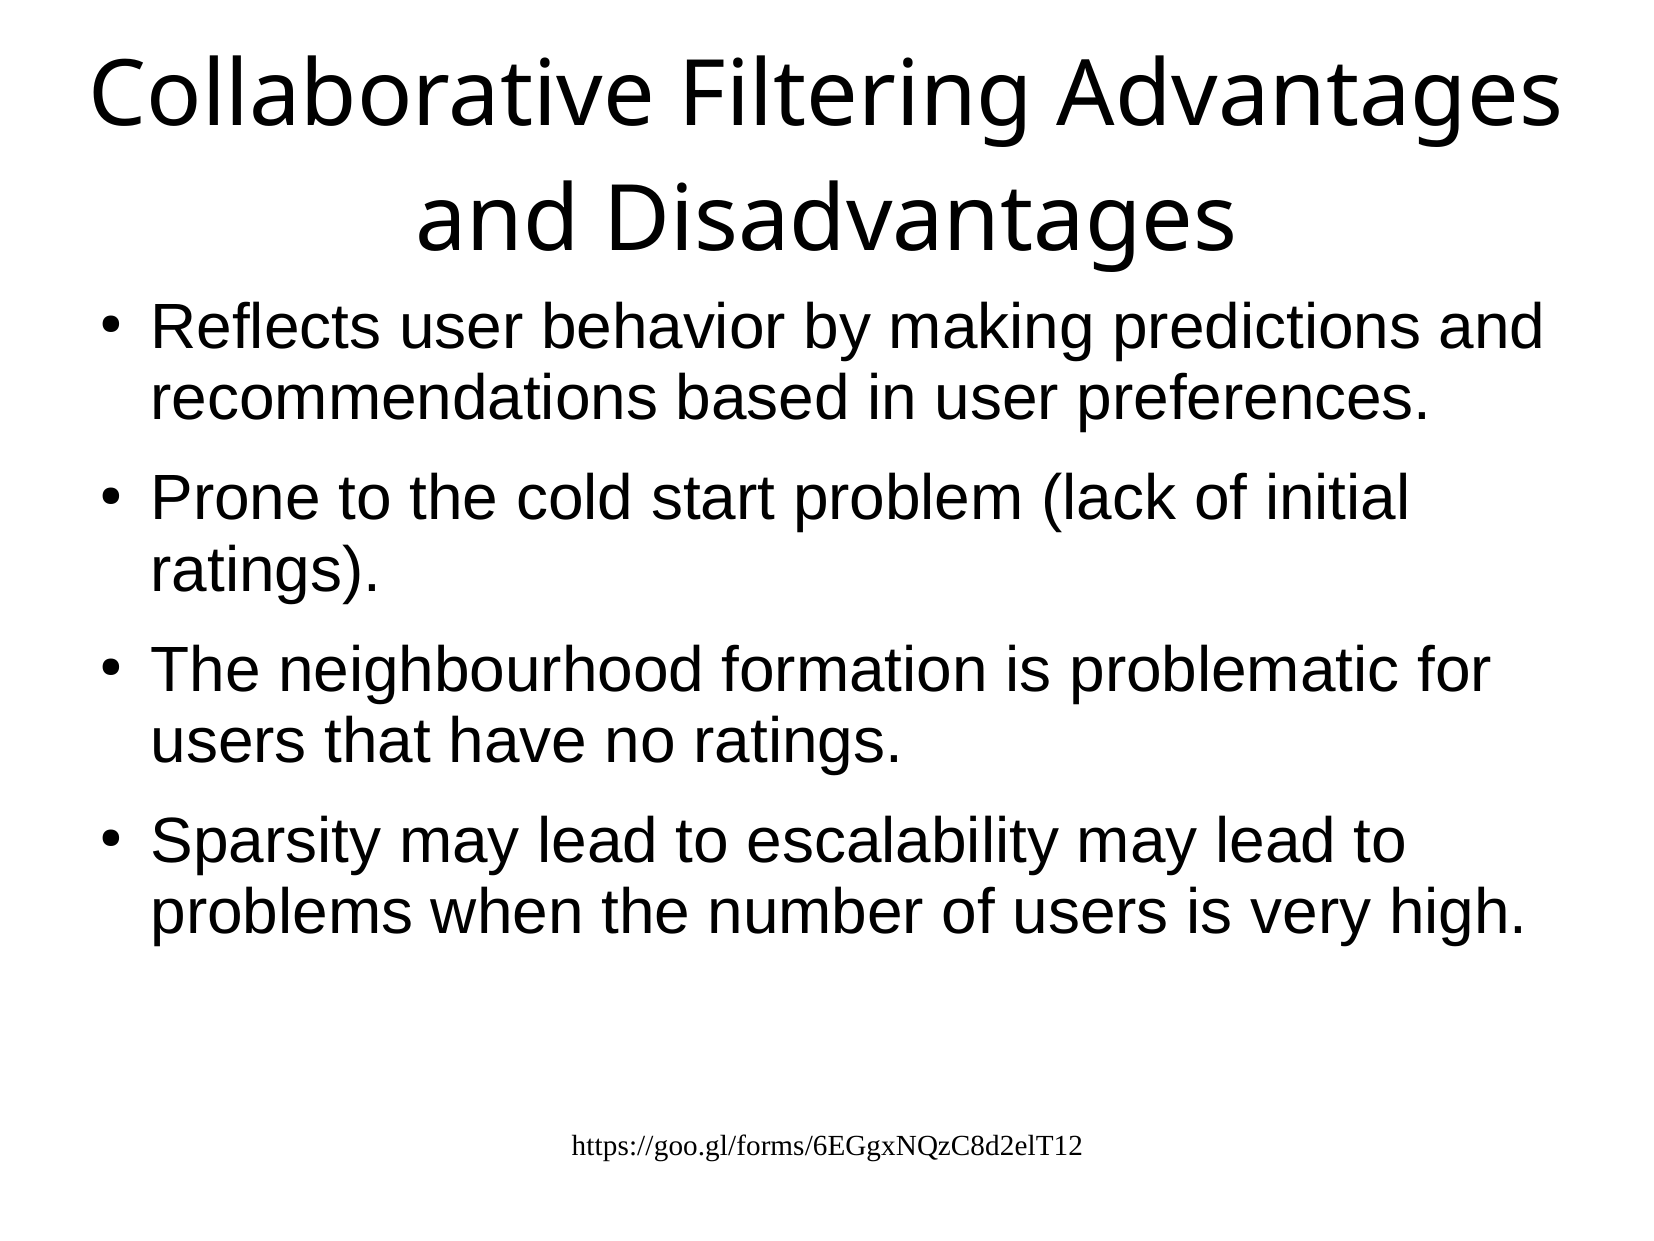

# Collaborative Filtering Advantages and Disadvantages
Reflects user behavior by making predictions and recommendations based in user preferences.
Prone to the cold start problem (lack of initial ratings).
The neighbourhood formation is problematic for users that have no ratings.
Sparsity may lead to escalability may lead to problems when the number of users is very high.
https://goo.gl/forms/6EGgxNQzC8d2elT12